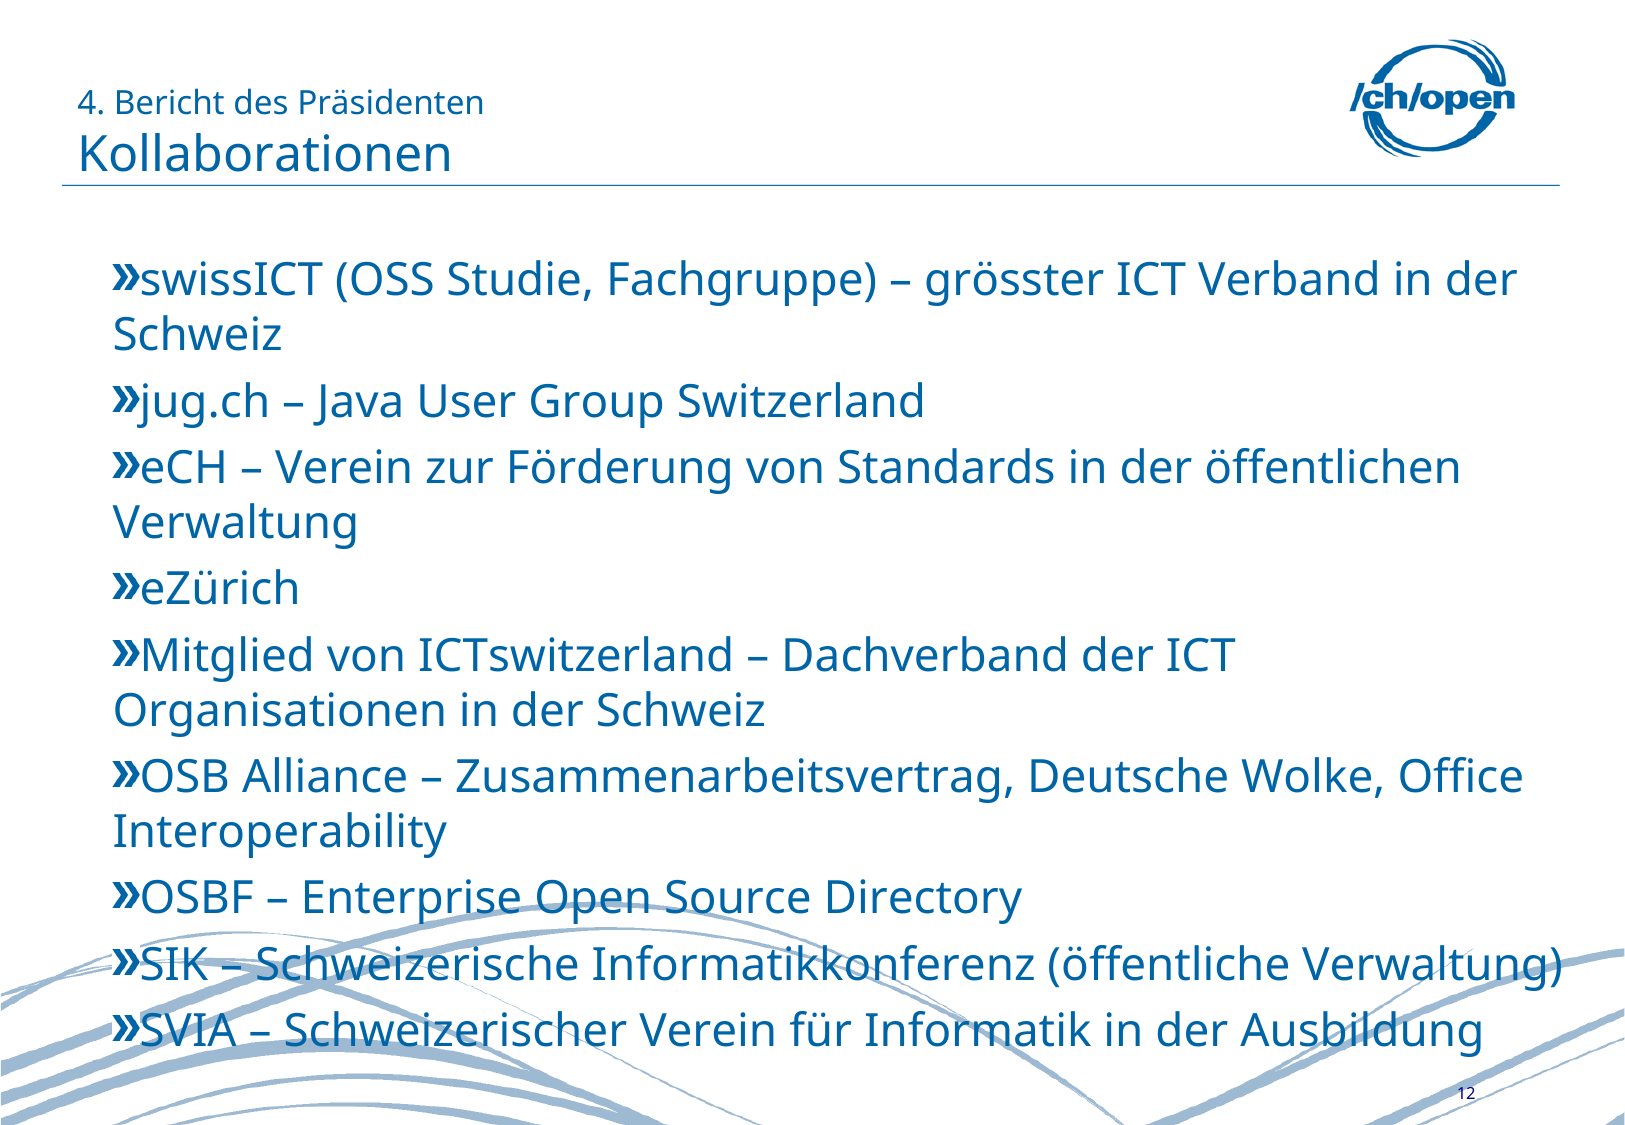

# 4. Bericht des Präsidenten Kollaborationen
swissICT (OSS Studie, Fachgruppe) – grösster ICT Verband in der Schweiz
jug.ch – Java User Group Switzerland
eCH – Verein zur Förderung von Standards in der öffentlichen Verwaltung
eZürich
Mitglied von ICTswitzerland – Dachverband der ICT Organisationen in der Schweiz
OSB Alliance – Zusammenarbeitsvertrag, Deutsche Wolke, Office Interoperability
OSBF – Enterprise Open Source Directory
SIK – Schweizerische Informatikkonferenz (öffentliche Verwaltung)
SVIA – Schweizerischer Verein für Informatik in der Ausbildung